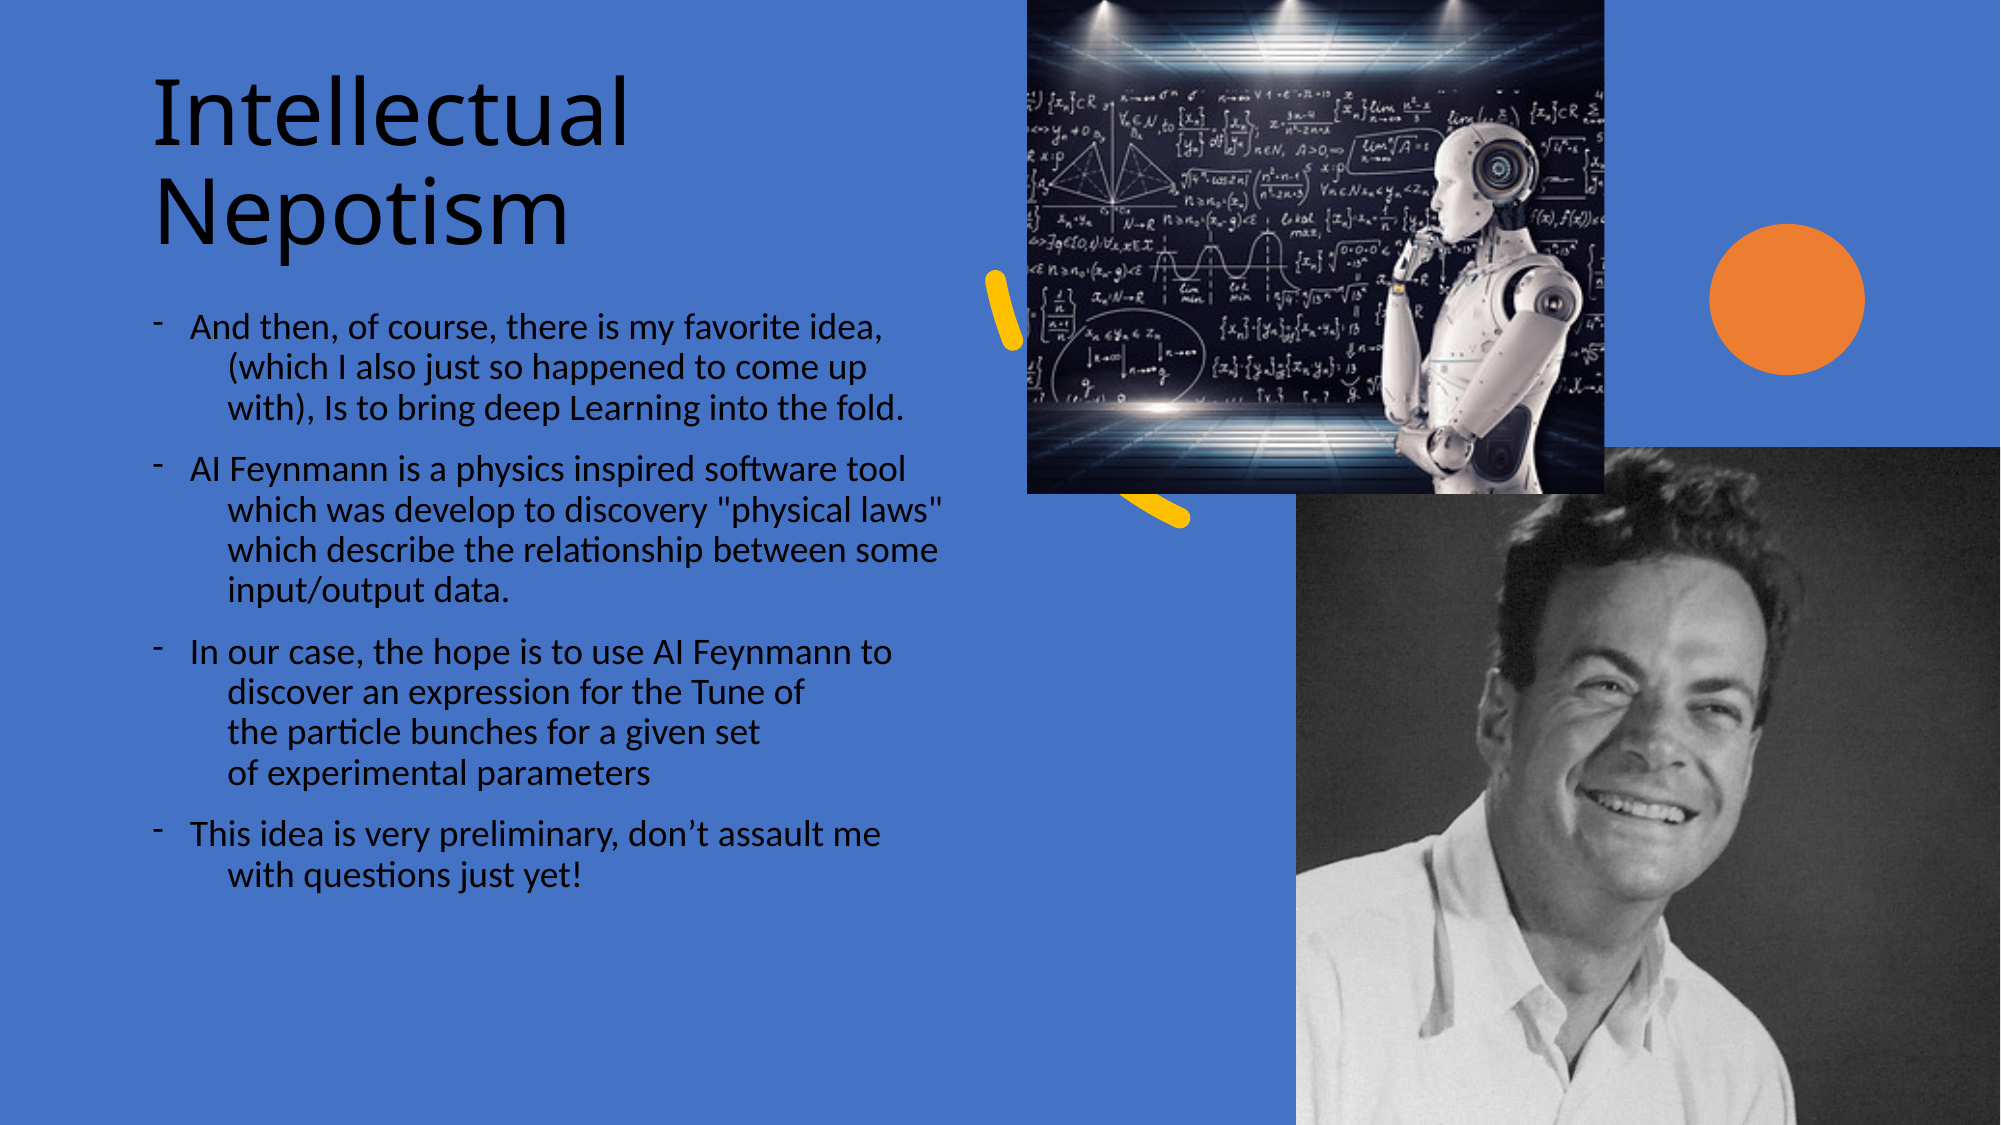

# Intellectual Nepotism
And then, of course, there is my favorite idea, (which I also just so happened to come up with), Is to bring deep Learning into the fold.
AI Feynmann is a physics inspired software tool which was develop to discovery "physical laws" which describe the relationship between some input/output data.
In our case, the hope is to use AI Feynmann to  discover an expression for the Tune of the particle bunches for a given set of experimental parameters
This idea is very preliminary, don’t assault me with questions just yet!
This Photo by Unknown author is licensed under CC BY.
This Photo by Unknown author is licensed under CC BY-SA-NC.